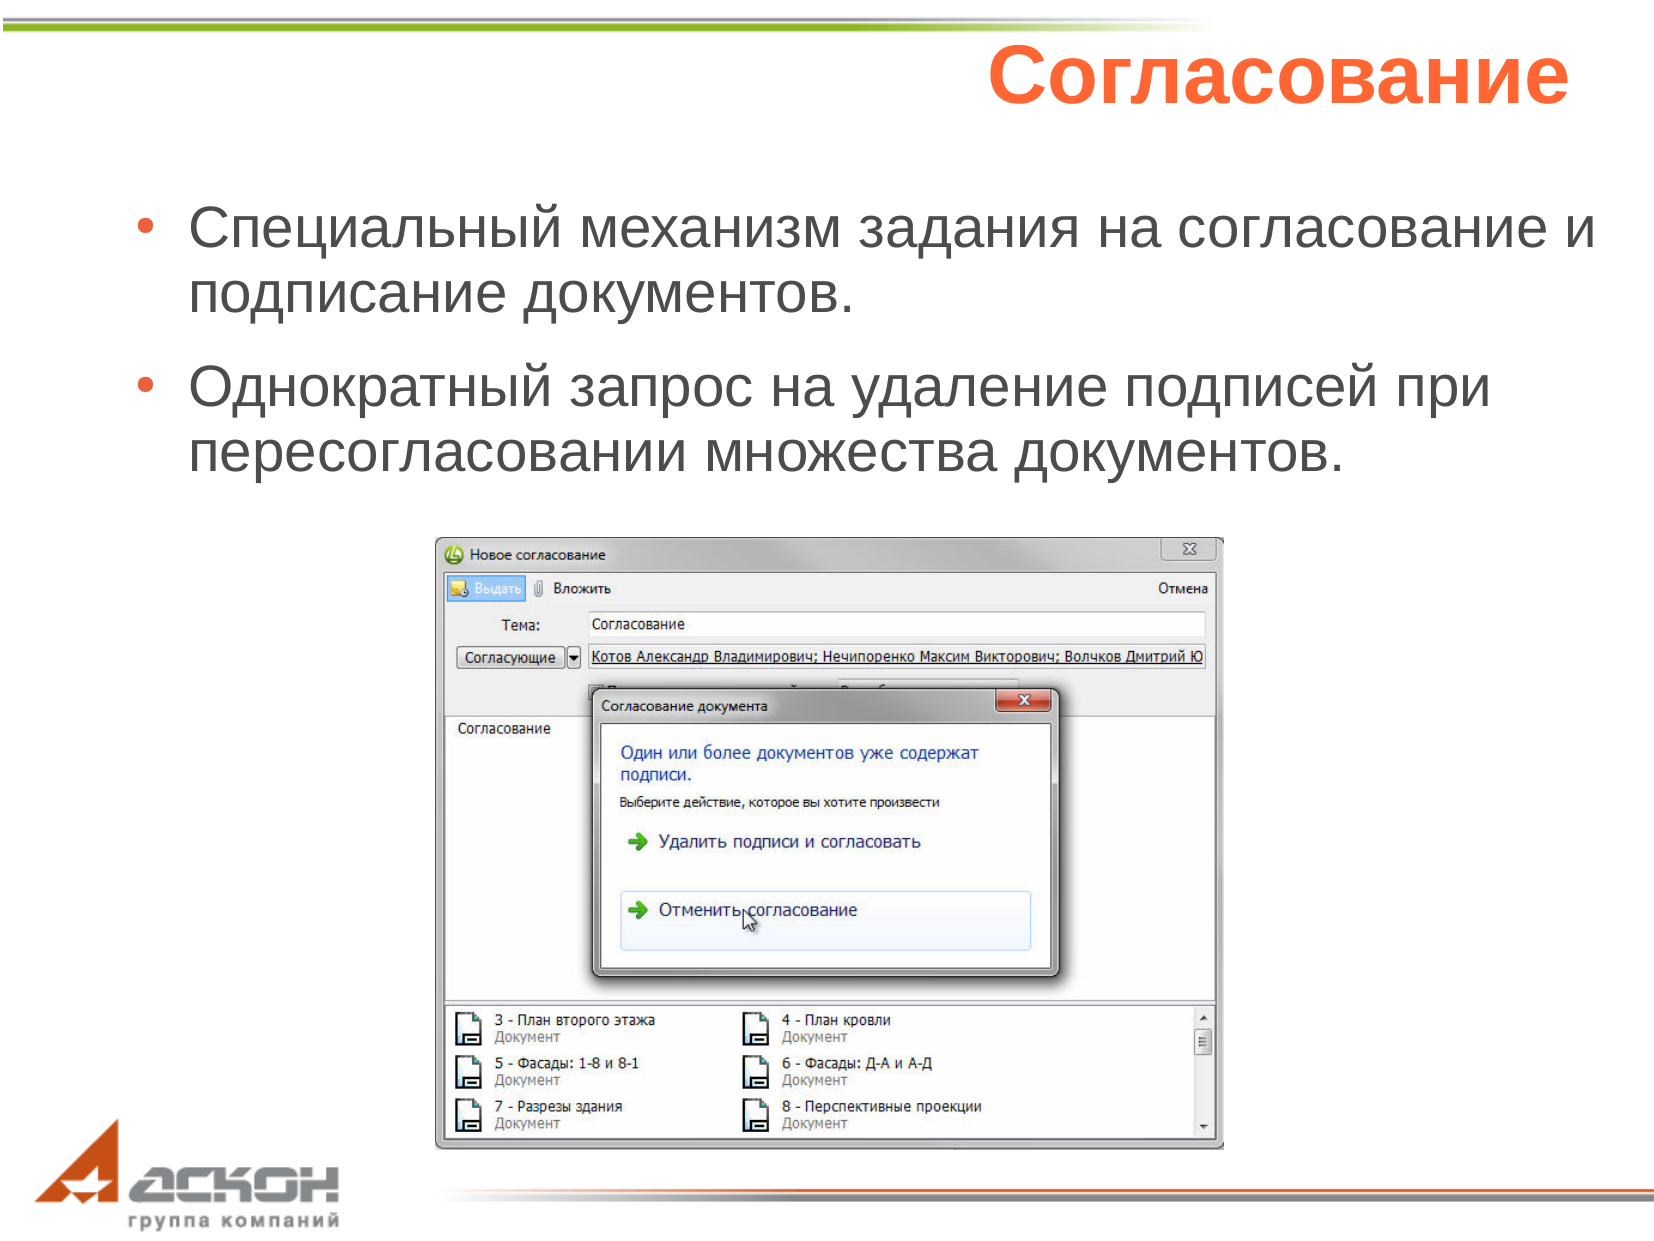

Согласование
# Специальный механизм задания на согласование и подписание документов.
Однократный запрос на удаление подписей при пересогласовании множества документов.